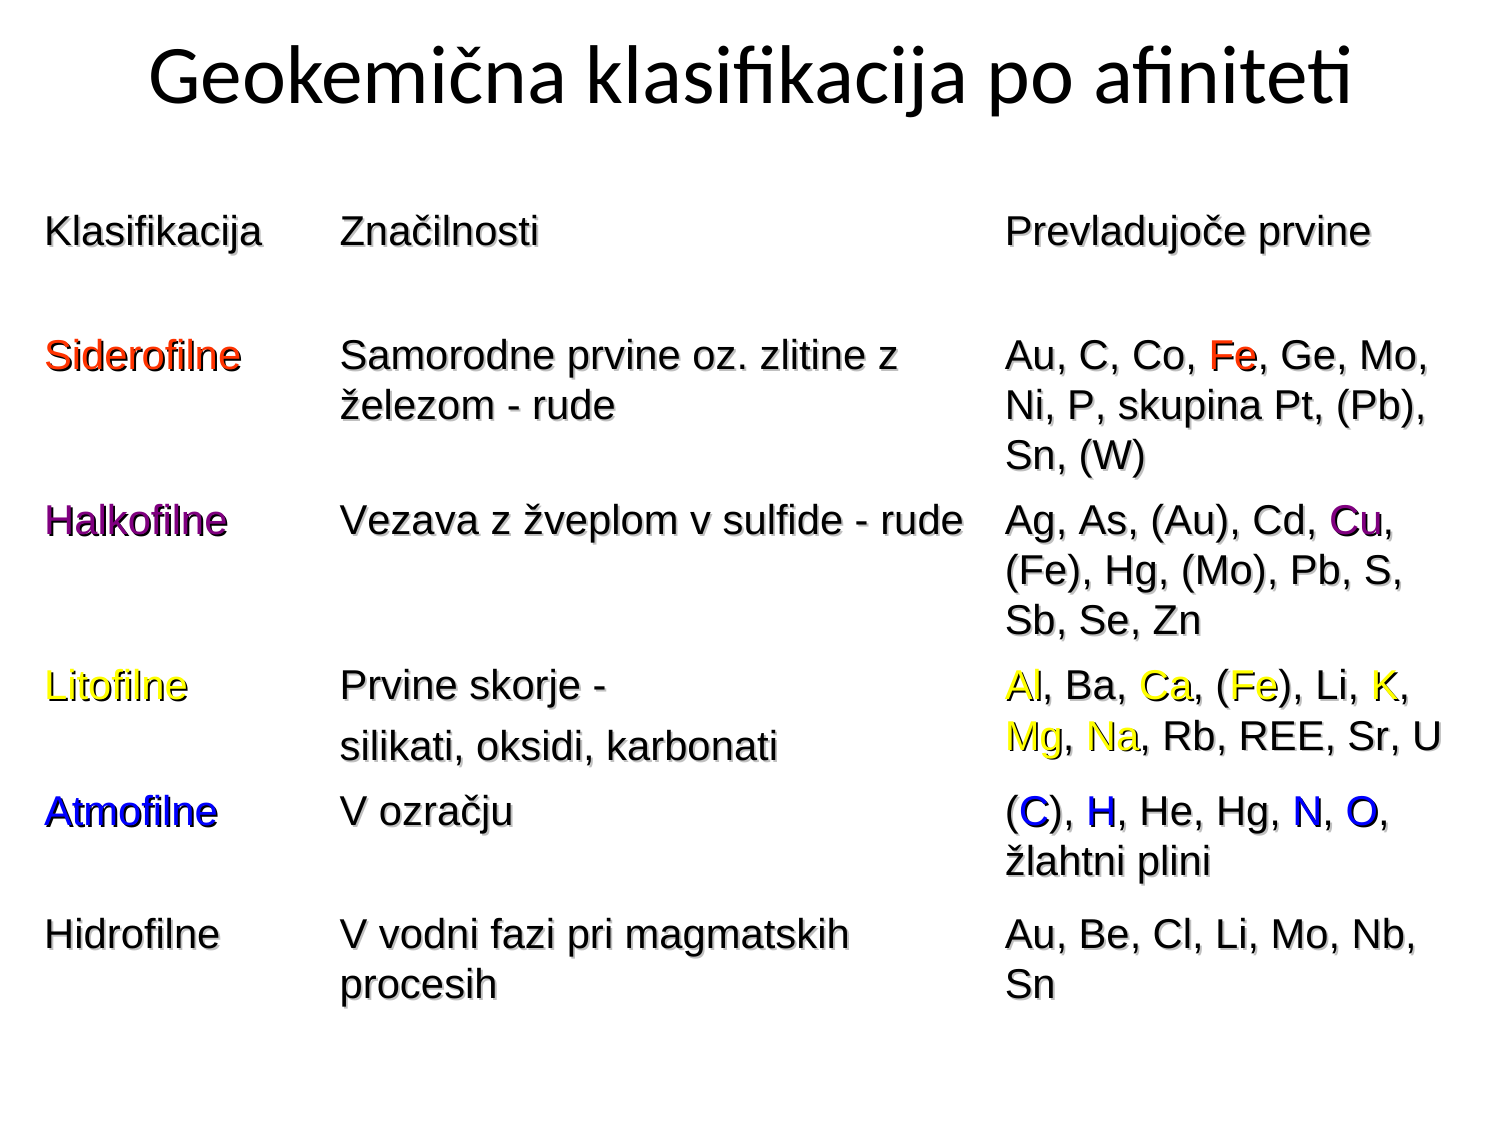

# Geokemična klasifikacija po afiniteti
| Klasifikacija | Značilnosti | Prevladujoče prvine |
| --- | --- | --- |
| Siderofilne | Samorodne prvine oz. zlitine z železom - rude | Au, C, Co, Fe, Ge, Mo, Ni, P, skupina Pt, (Pb), Sn, (W) |
| Halkofilne | Vezava z žveplom v sulfide - rude | Ag, As, (Au), Cd, Cu, (Fe), Hg, (Mo), Pb, S, Sb, Se, Zn |
| Litofilne | Prvine skorje - silikati, oksidi, karbonati | Al, Ba, Ca, (Fe), Li, K, Mg, Na, Rb, REE, Sr, U |
| Atmofilne | V ozračju | (C), H, He, Hg, N, O, žlahtni plini |
| Hidrofilne | V vodni fazi pri magmatskih procesih | Au, Be, Cl, Li, Mo, Nb, Sn |